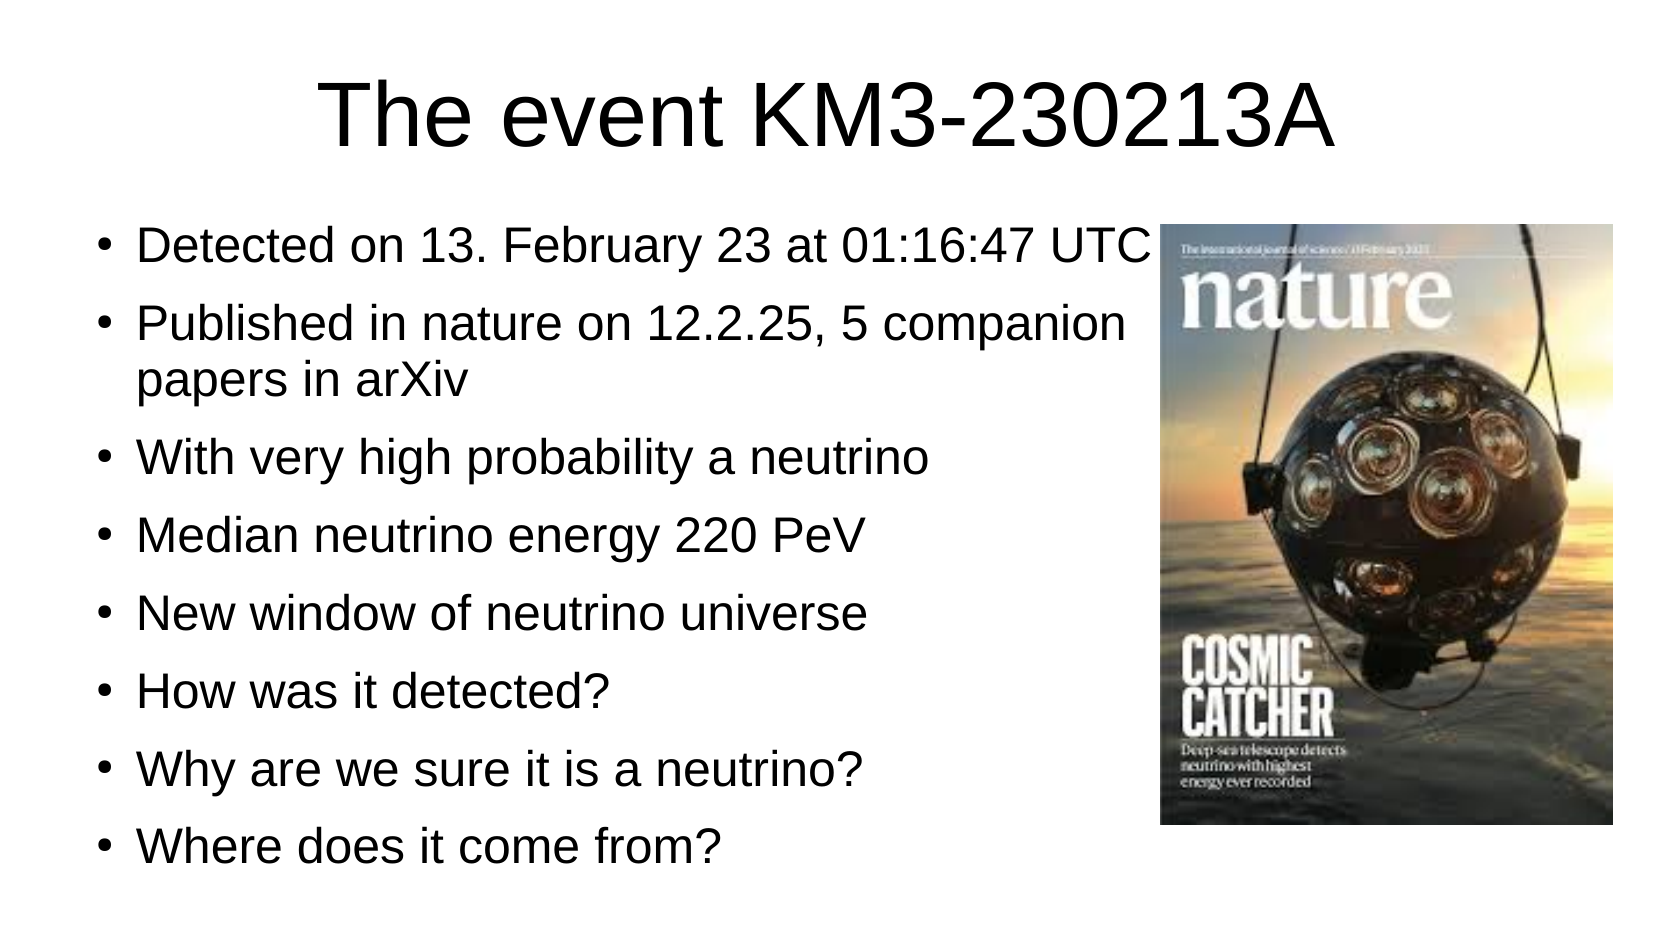

# The event KM3-230213A
Detected on 13. February 23 at 01:16:47 UTC
Published in nature on 12.2.25, 5 companion papers in arXiv
With very high probability a neutrino
Median neutrino energy 220 PeV
New window of neutrino universe
How was it detected?
Why are we sure it is a neutrino?
Where does it come from?